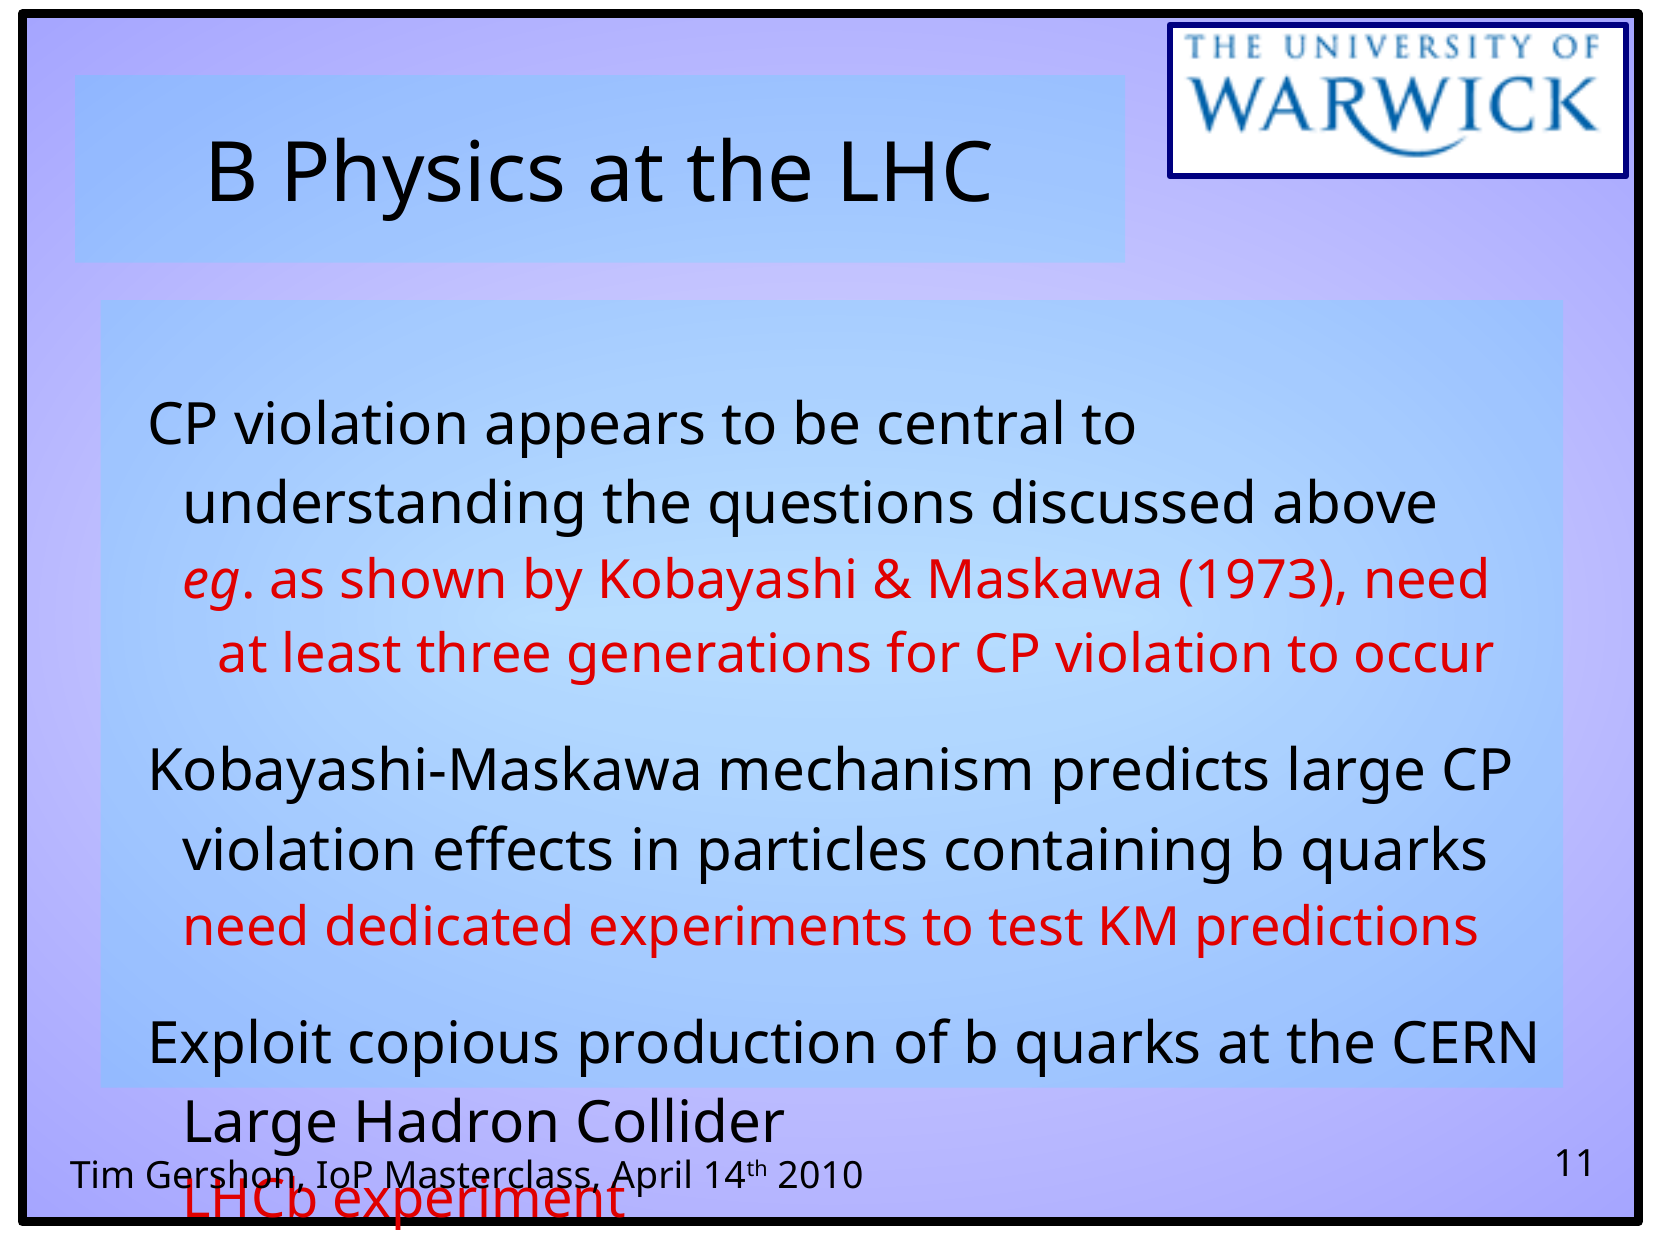

B Physics at the LHC
CP violation appears to be central to understanding the questions discussed above
eg. as shown by Kobayashi & Maskawa (1973), need at least three generations for CP violation to occur
Kobayashi-Maskawa mechanism predicts large CP violation effects in particles containing b quarks
need dedicated experiments to test KM predictions
Exploit copious production of b quarks at the CERN Large Hadron Collider
LHCb experiment
Tim Gershon, IoP Masterclass, April 14th 2010